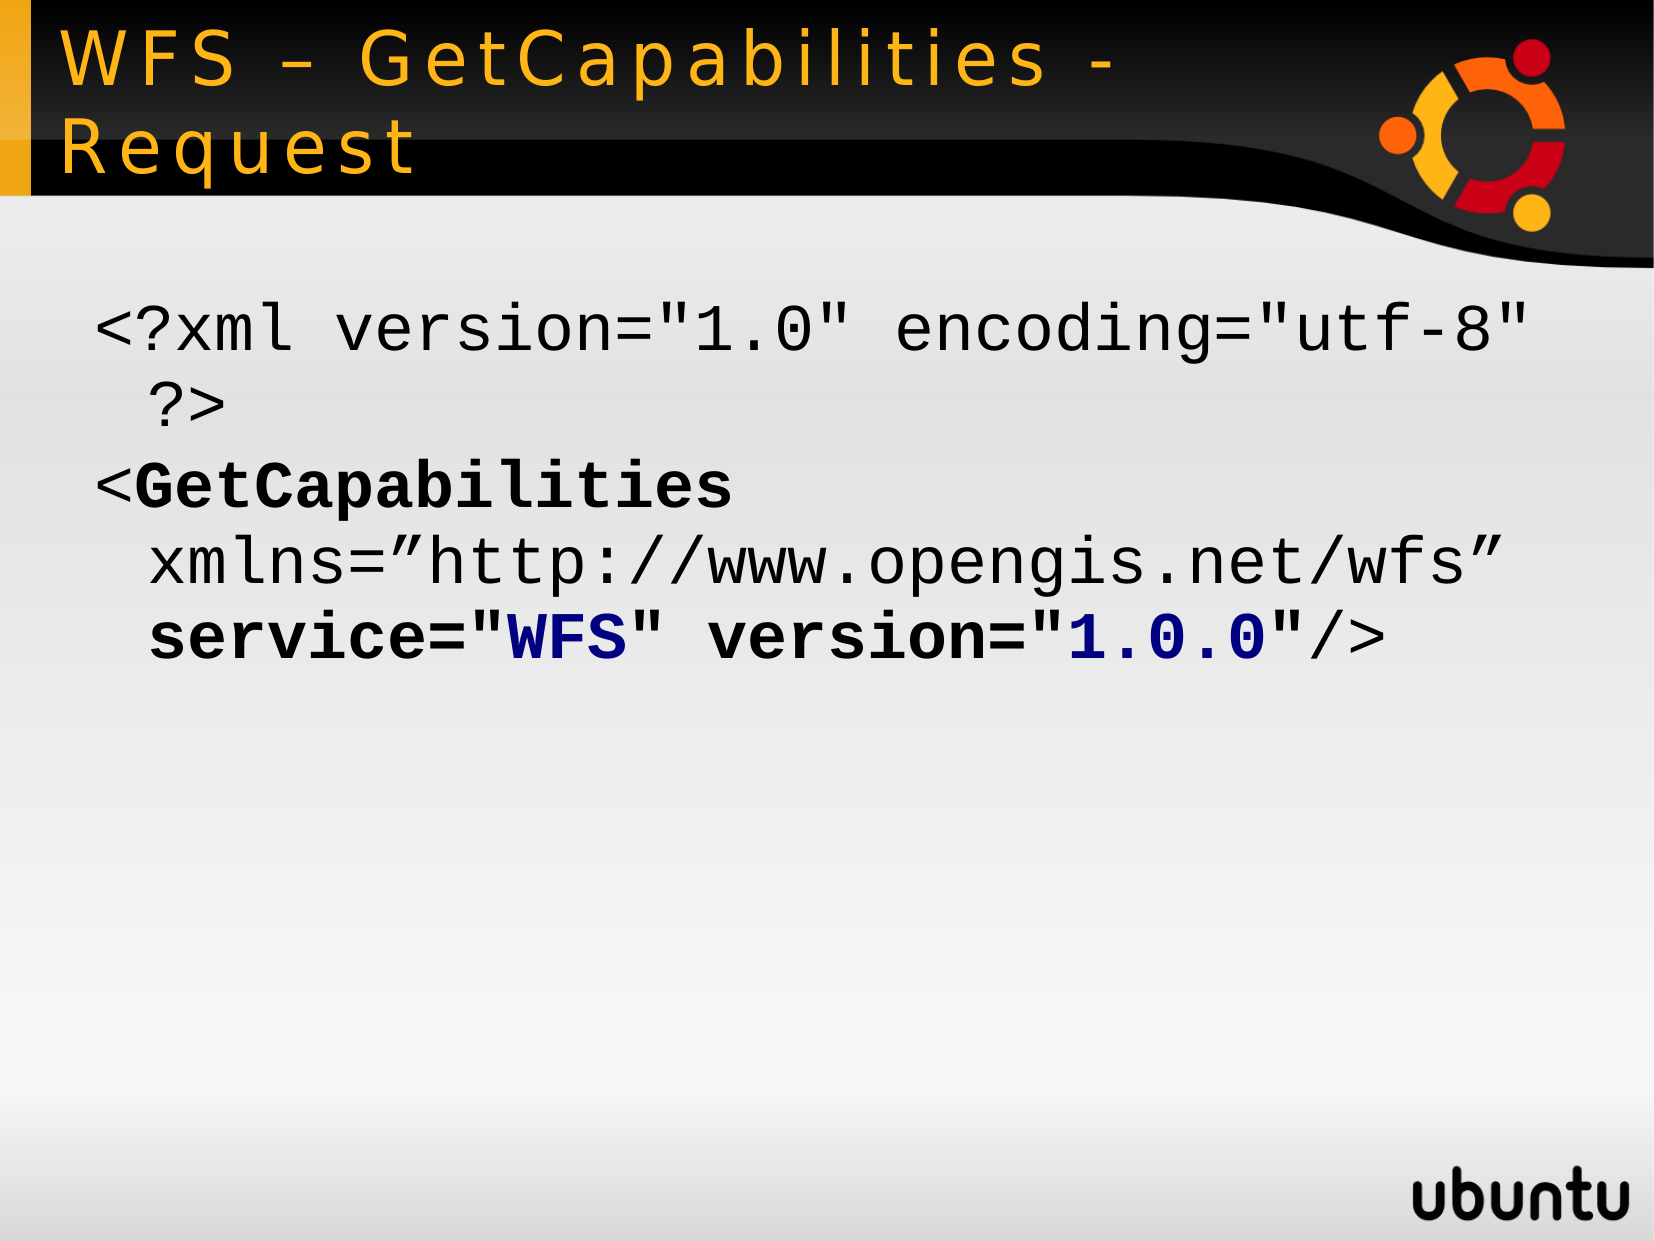

# WFS – GetCapabilities - Request
<?xml version="1.0" encoding="utf-8" ?>
<GetCapabilities xmlns=”http://www.opengis.net/wfs” service="WFS" version="1.0.0"/>